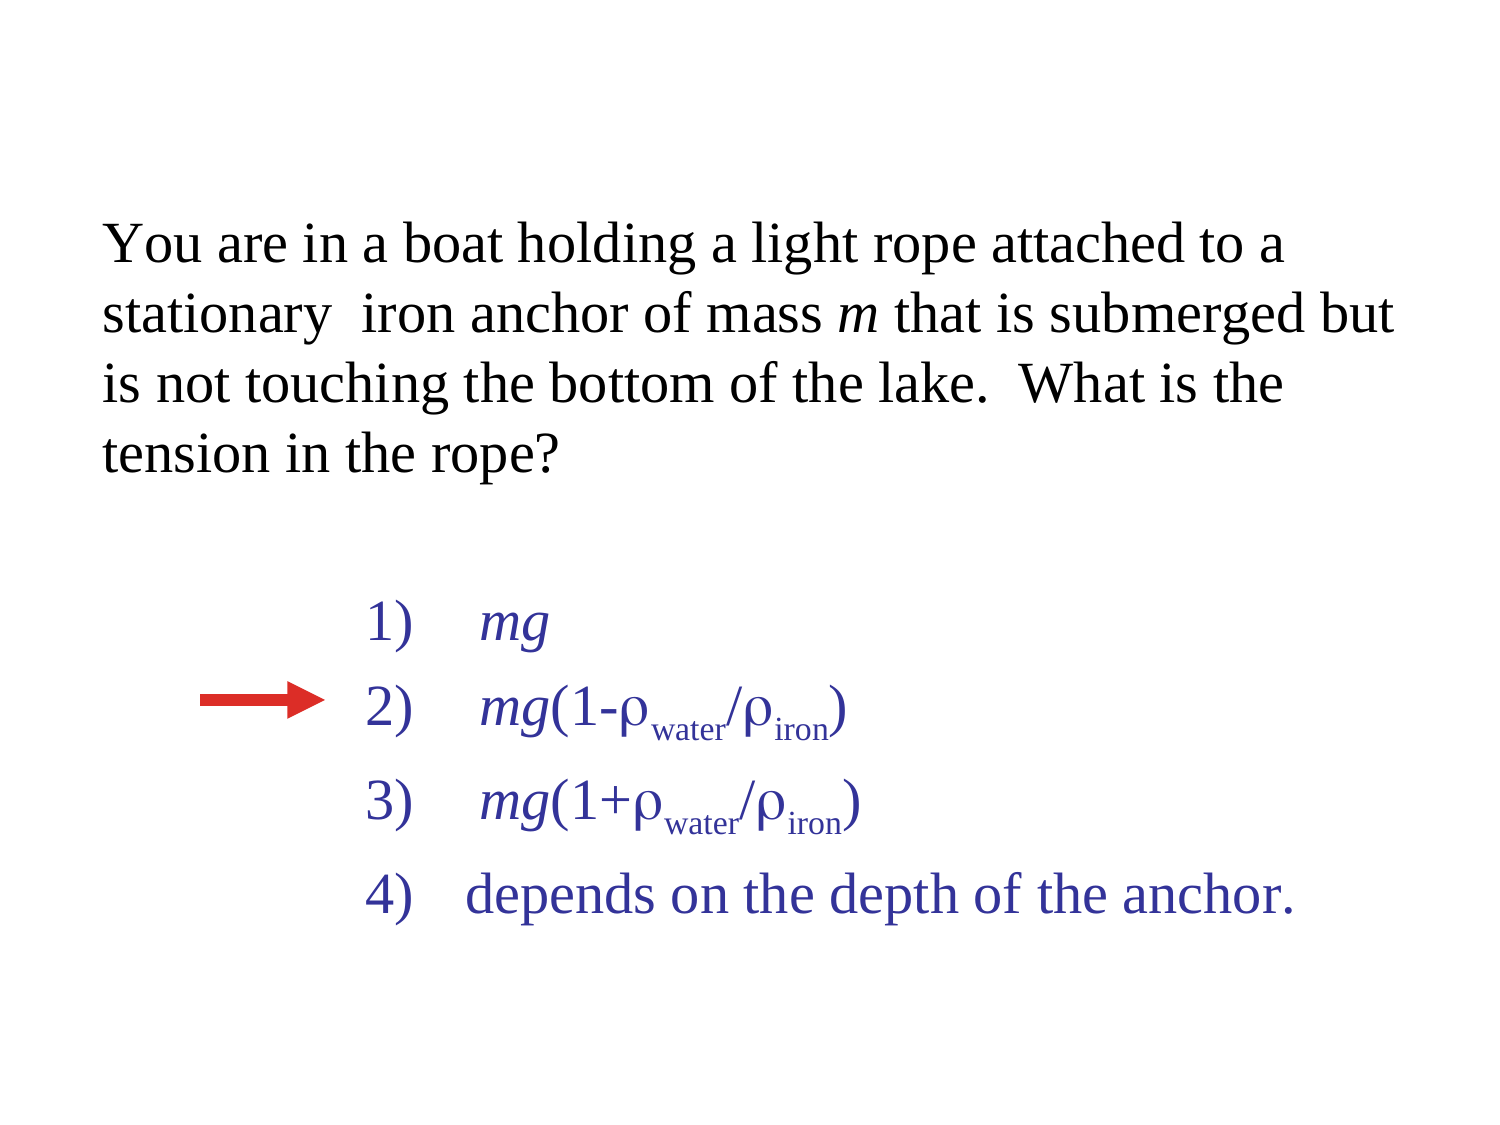

# You are in a boat holding a light rope attached to a stationary iron anchor of mass m that is submerged but is not touching the bottom of the lake. What is the tension in the rope?
 mg
 mg(1-ρwater/ρiron)
 mg(1+ρwater/ρiron)
depends on the depth of the anchor.